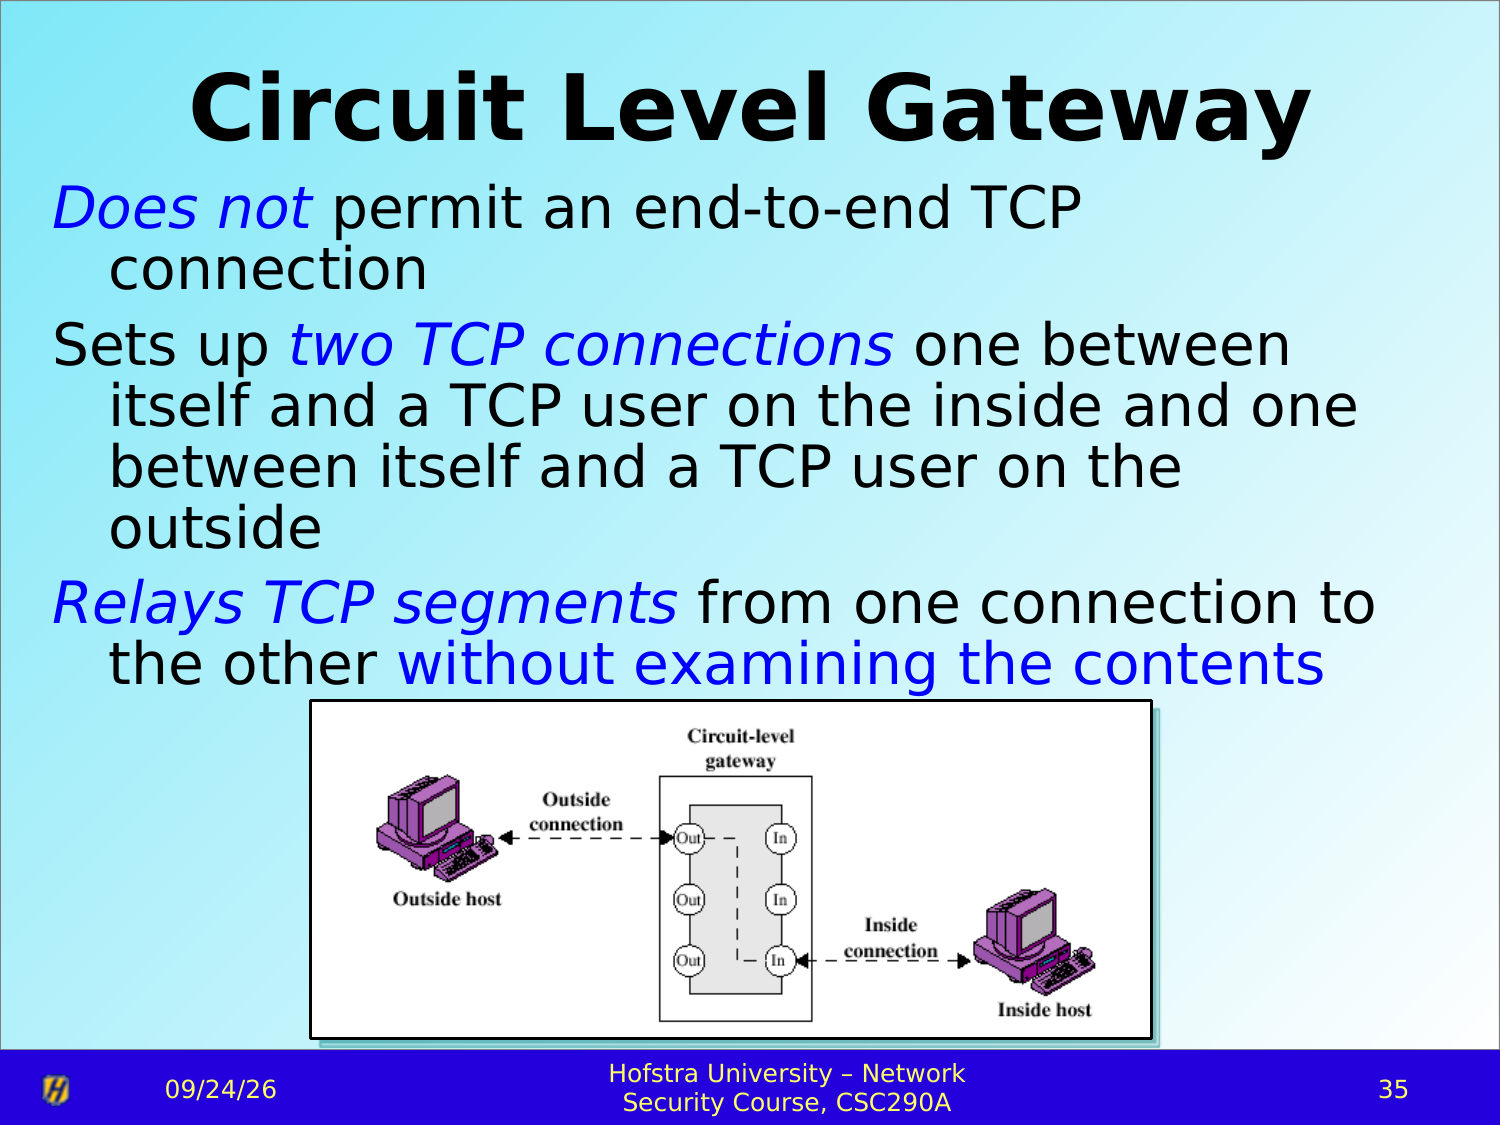

# Circuit Level Gateway
Does not permit an end-to-end TCP connection
Sets up two TCP connections one between itself and a TCP user on the inside and one between itself and a TCP user on the outside
Relays TCP segments from one connection to the other without examining the contents
35